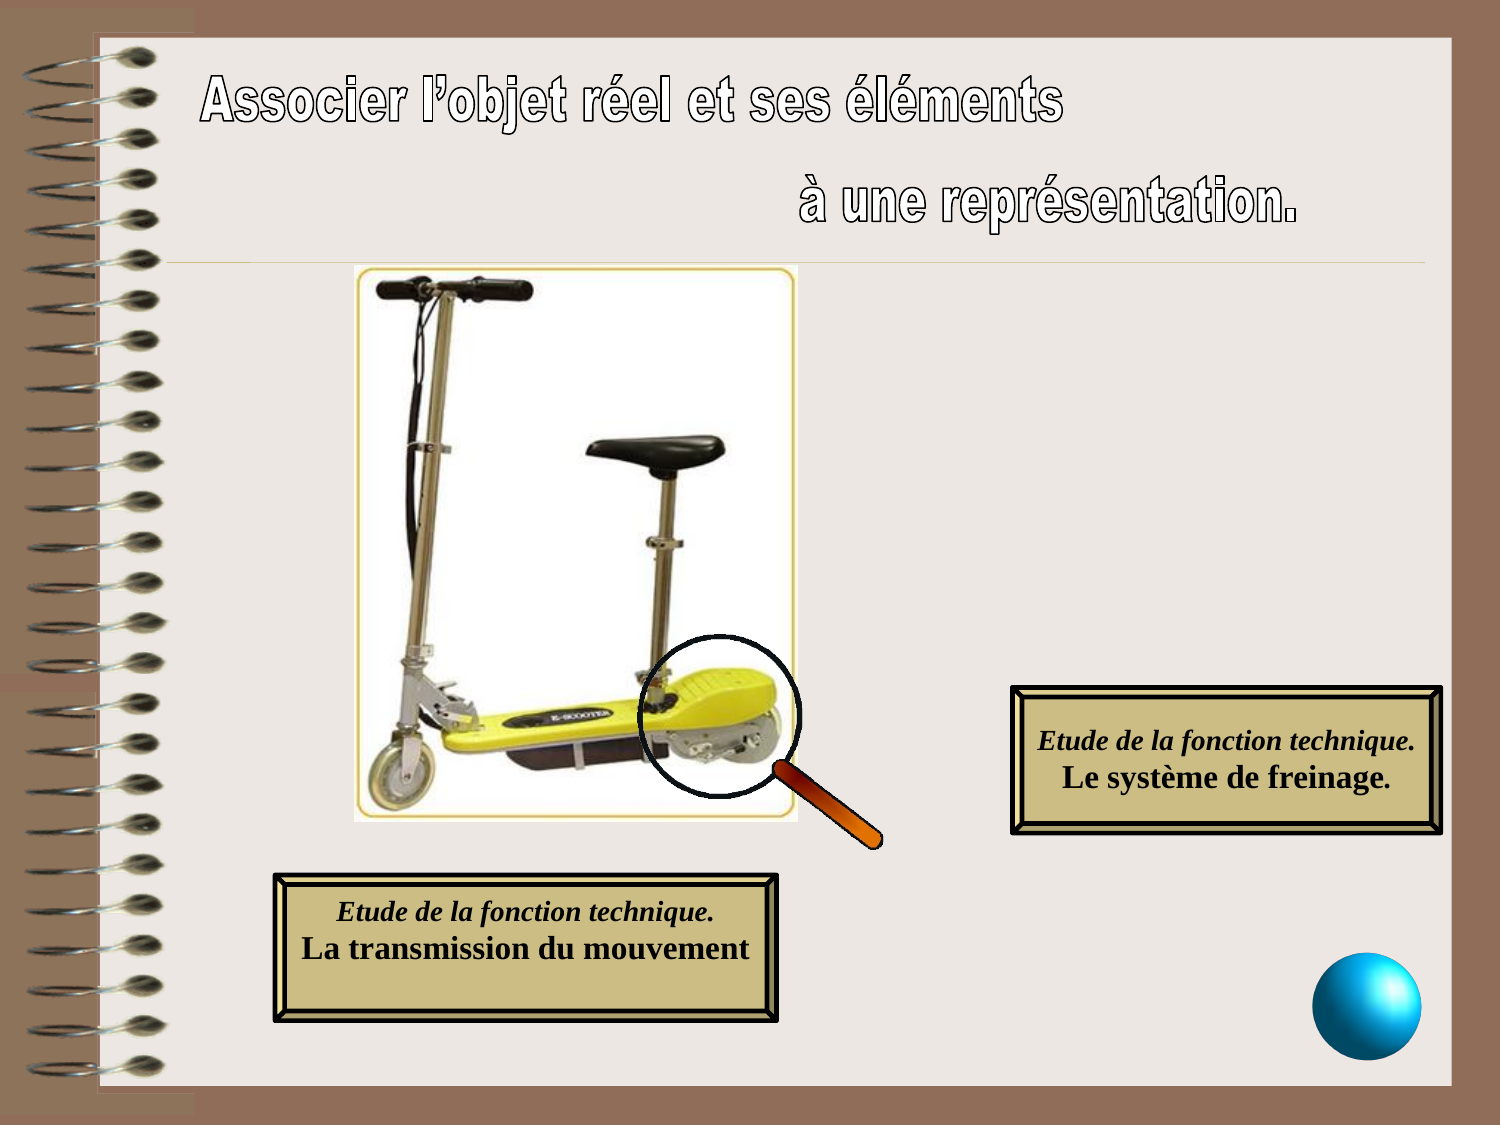

Etude de la fonction technique.
Le système de freinage.
Etude de la fonction technique.
La transmission du mouvement